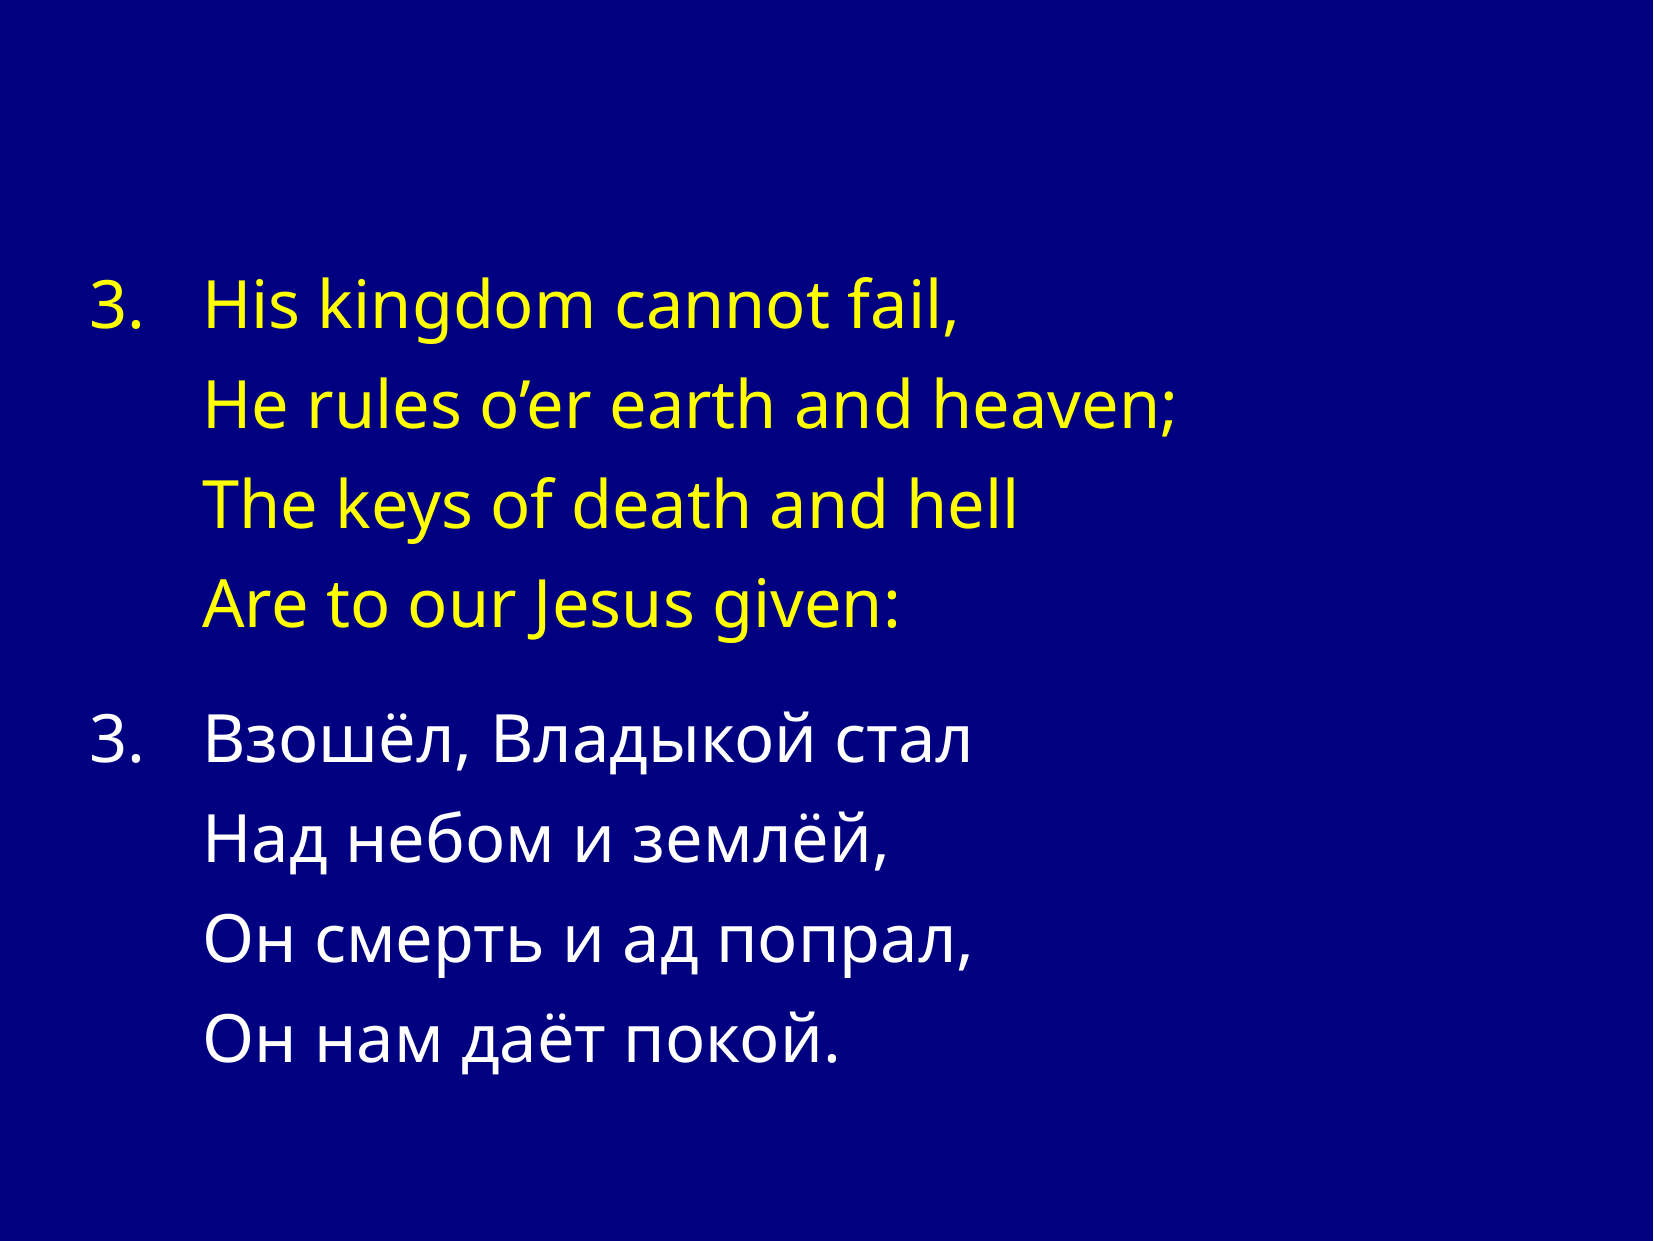

3.	His kingdom cannot fail,
	He rules o’er earth and heaven;
	The keys of death and hell
	Are to our Jesus given:
3.	Взошёл, Владыкой стал
	Над небом и землёй,
	Он смерть и ад попрал,
	Он нам даёт покой.